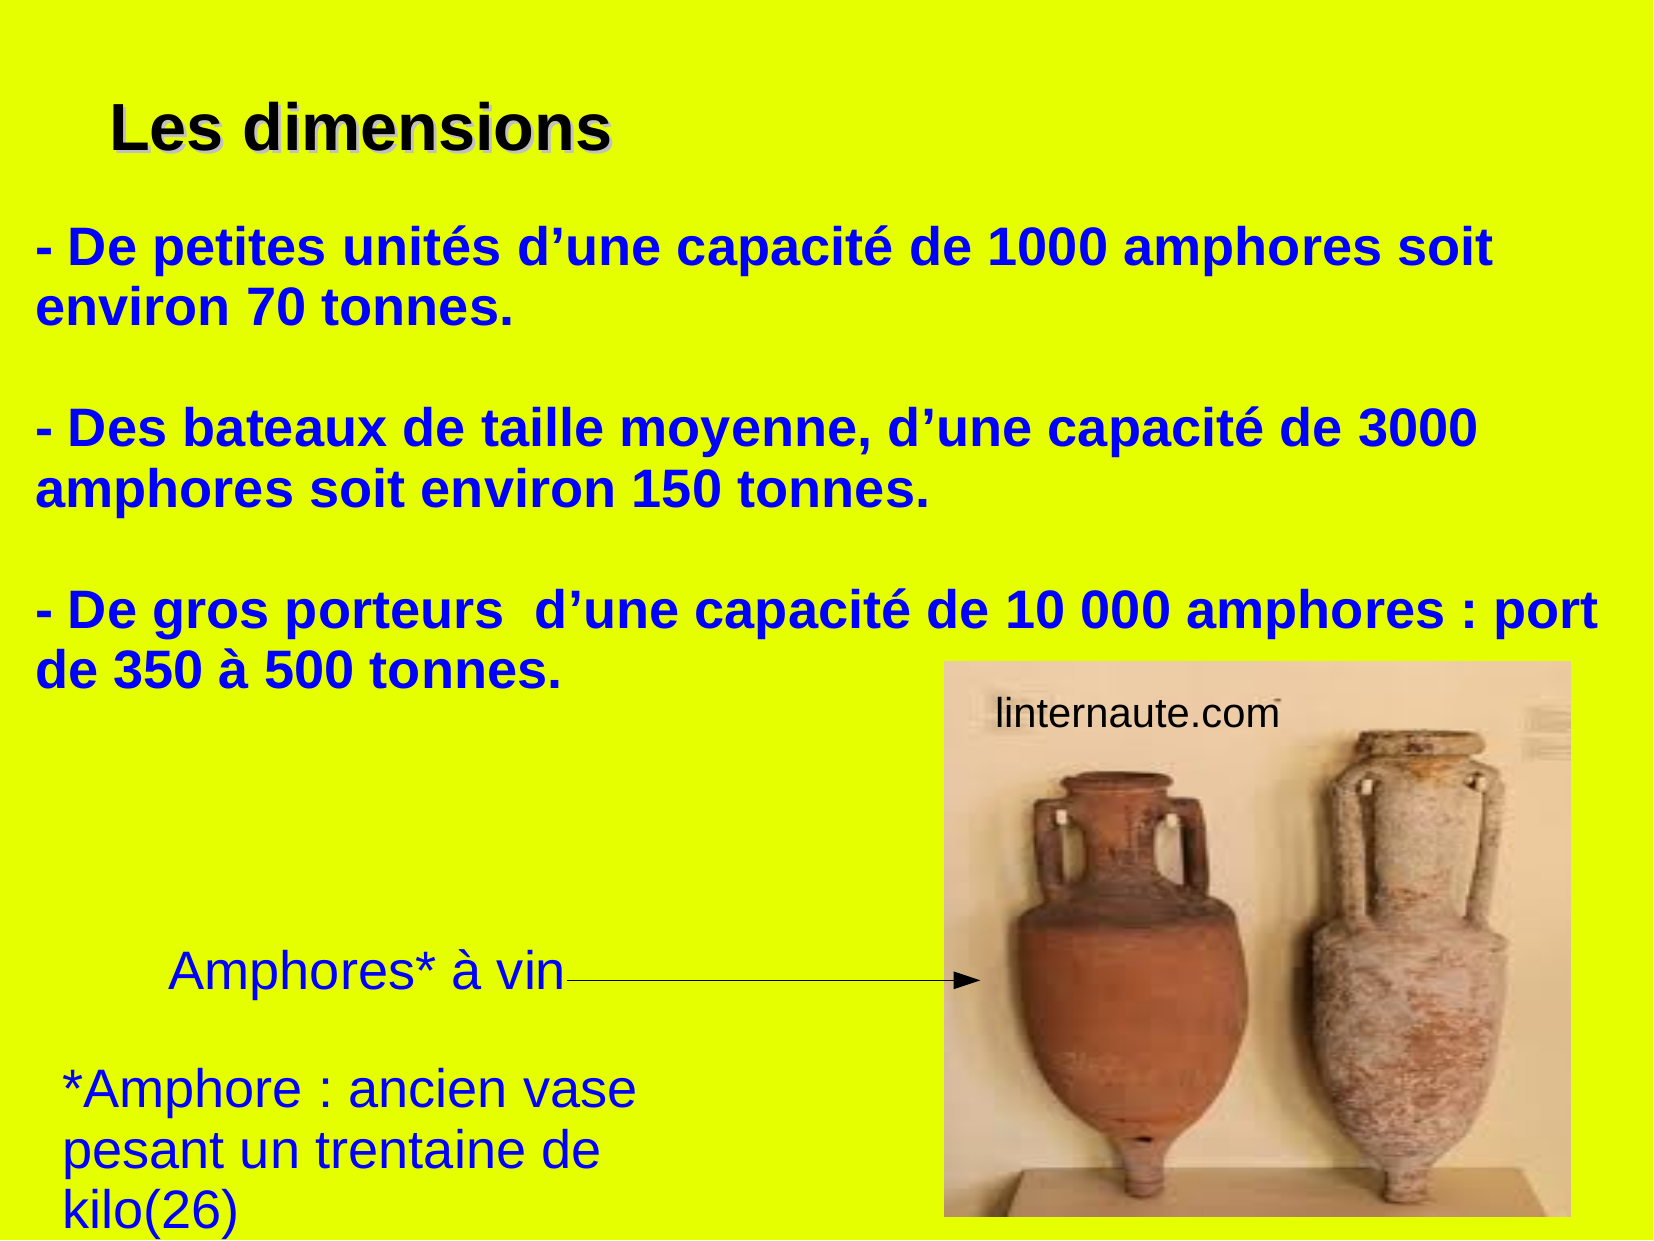

Les dimensions
- De petites unités d’une capacité de 1000 amphores soit environ 70 tonnes.
- Des bateaux de taille moyenne, d’une capacité de 3000 amphores soit environ 150 tonnes.
- De gros porteurs d’une capacité de 10 000 amphores : port de 350 à 500 tonnes.
linternaute.com
Amphores* à vin
*Amphore : ancien vase pesant un trentaine de kilo(26)